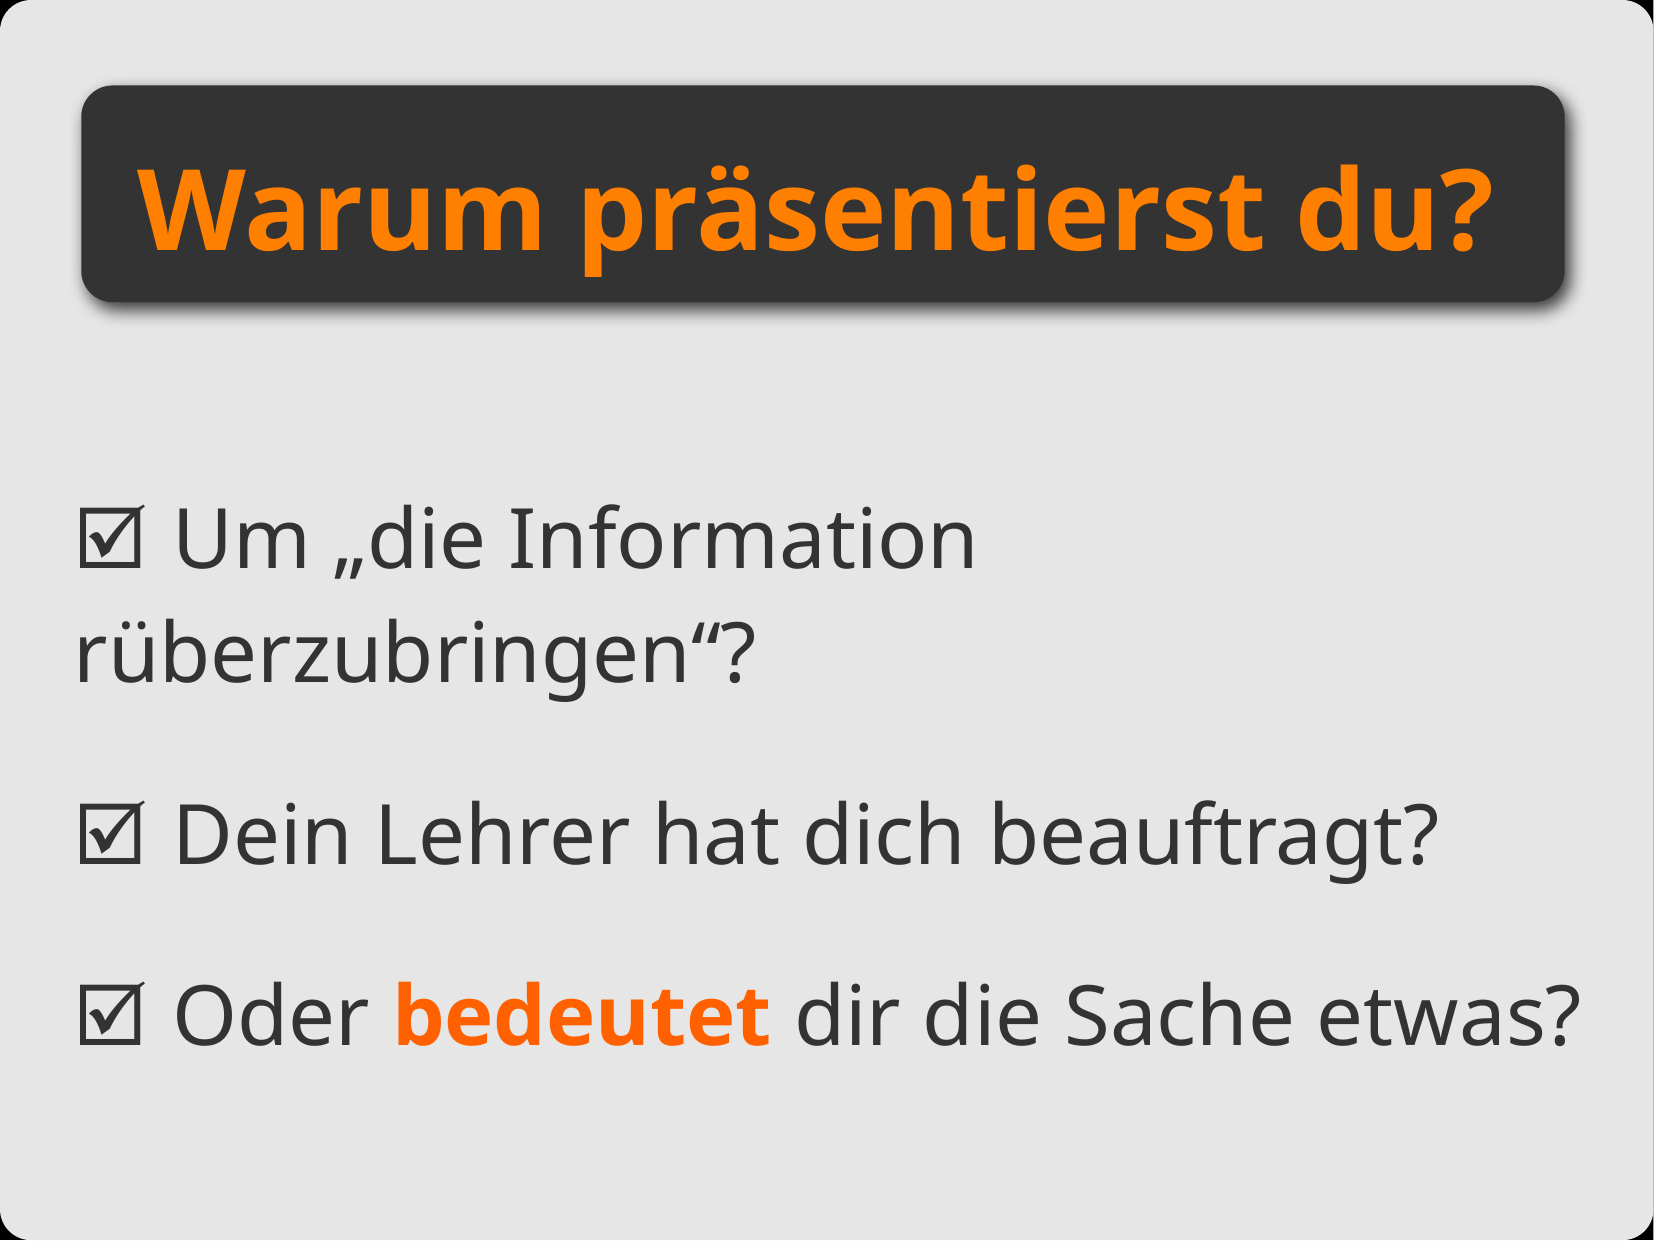

Warum präsentierst du?
 Um „die Information rüberzubringen“?
 Dein Lehrer hat dich beauftragt?
 Oder bedeutet dir die Sache etwas?